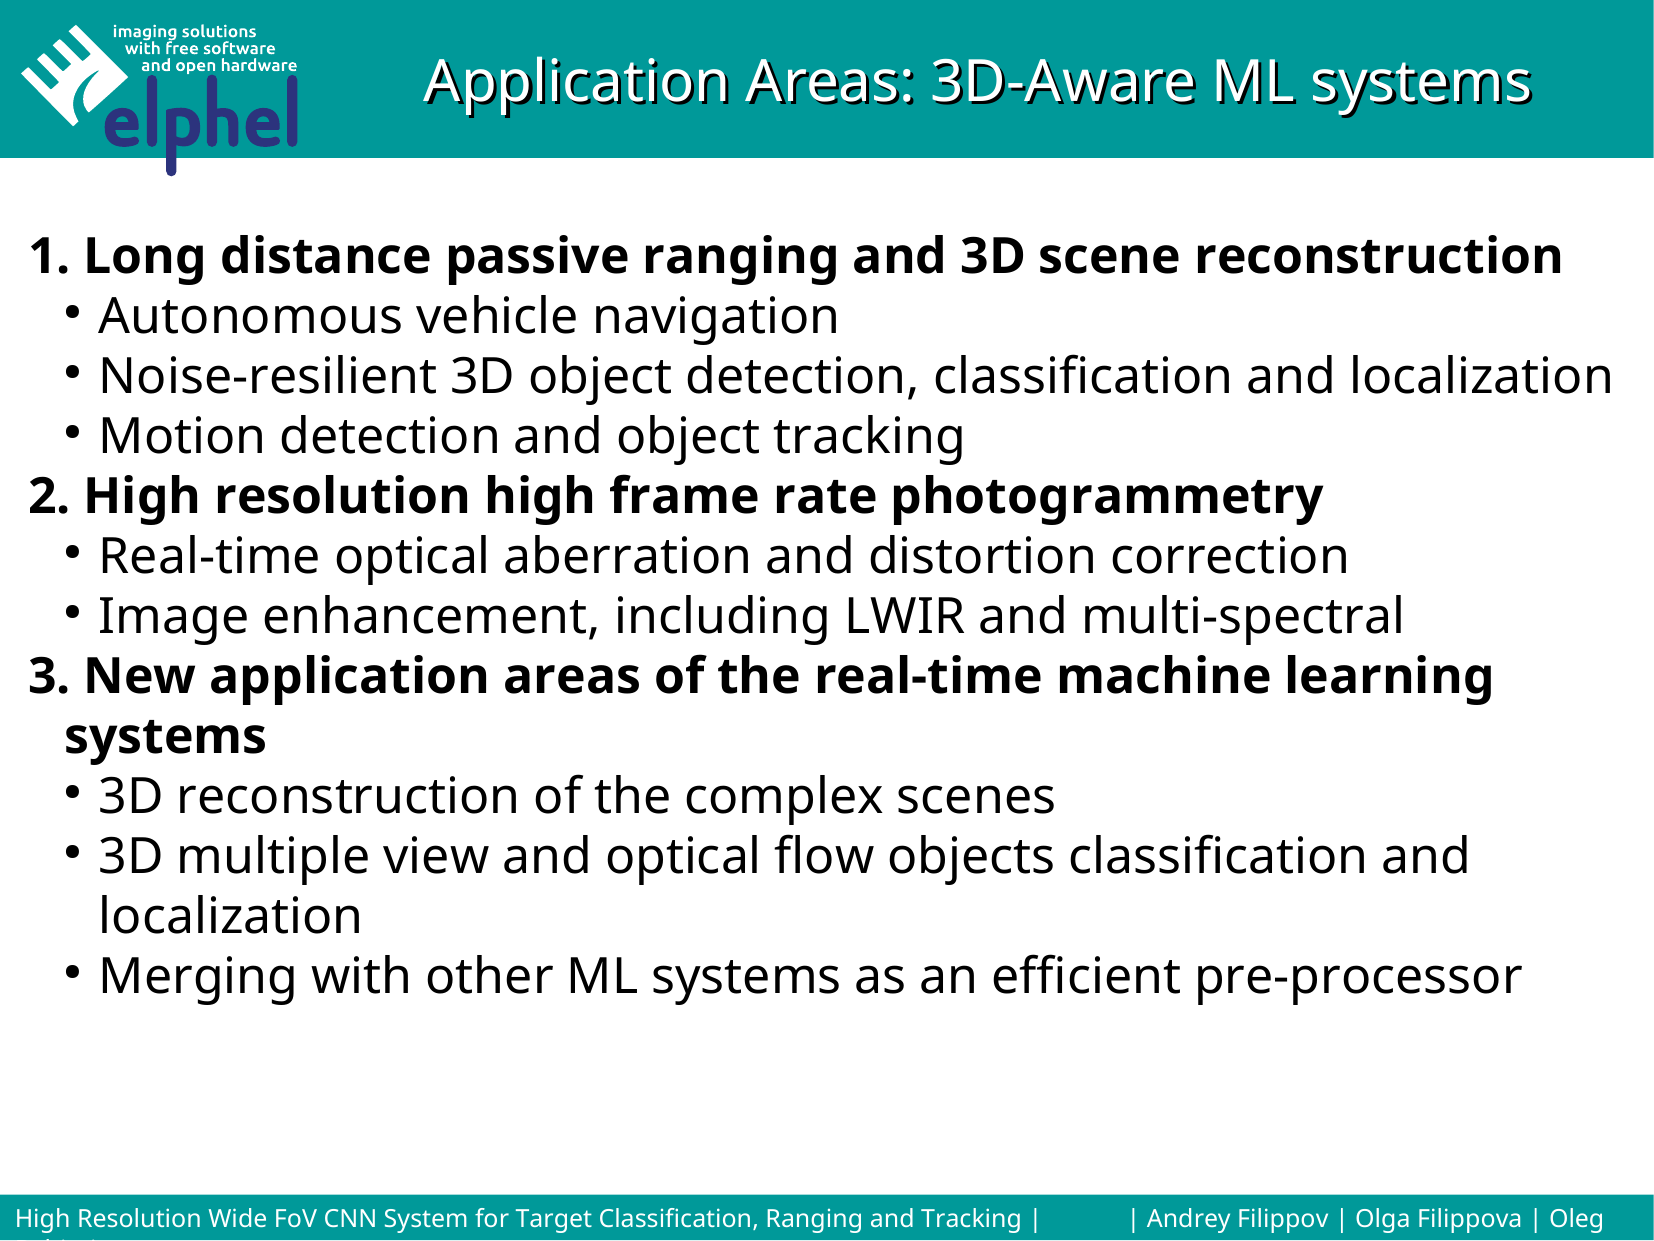

# Application Areas: 3D-Aware ML systems
 Long distance passive ranging and 3D scene reconstruction
Autonomous vehicle navigation
Noise-resilient 3D object detection, classification and localization
Motion detection and object tracking
 High resolution high frame rate photogrammetry
Real-time optical aberration and distortion correction
Image enhancement, including LWIR and multi-spectral
 New application areas of the real-time machine learning systems
3D reconstruction of the complex scenes
3D multiple view and optical flow objects classification and localization
Merging with other ML systems as an efficient pre-processor